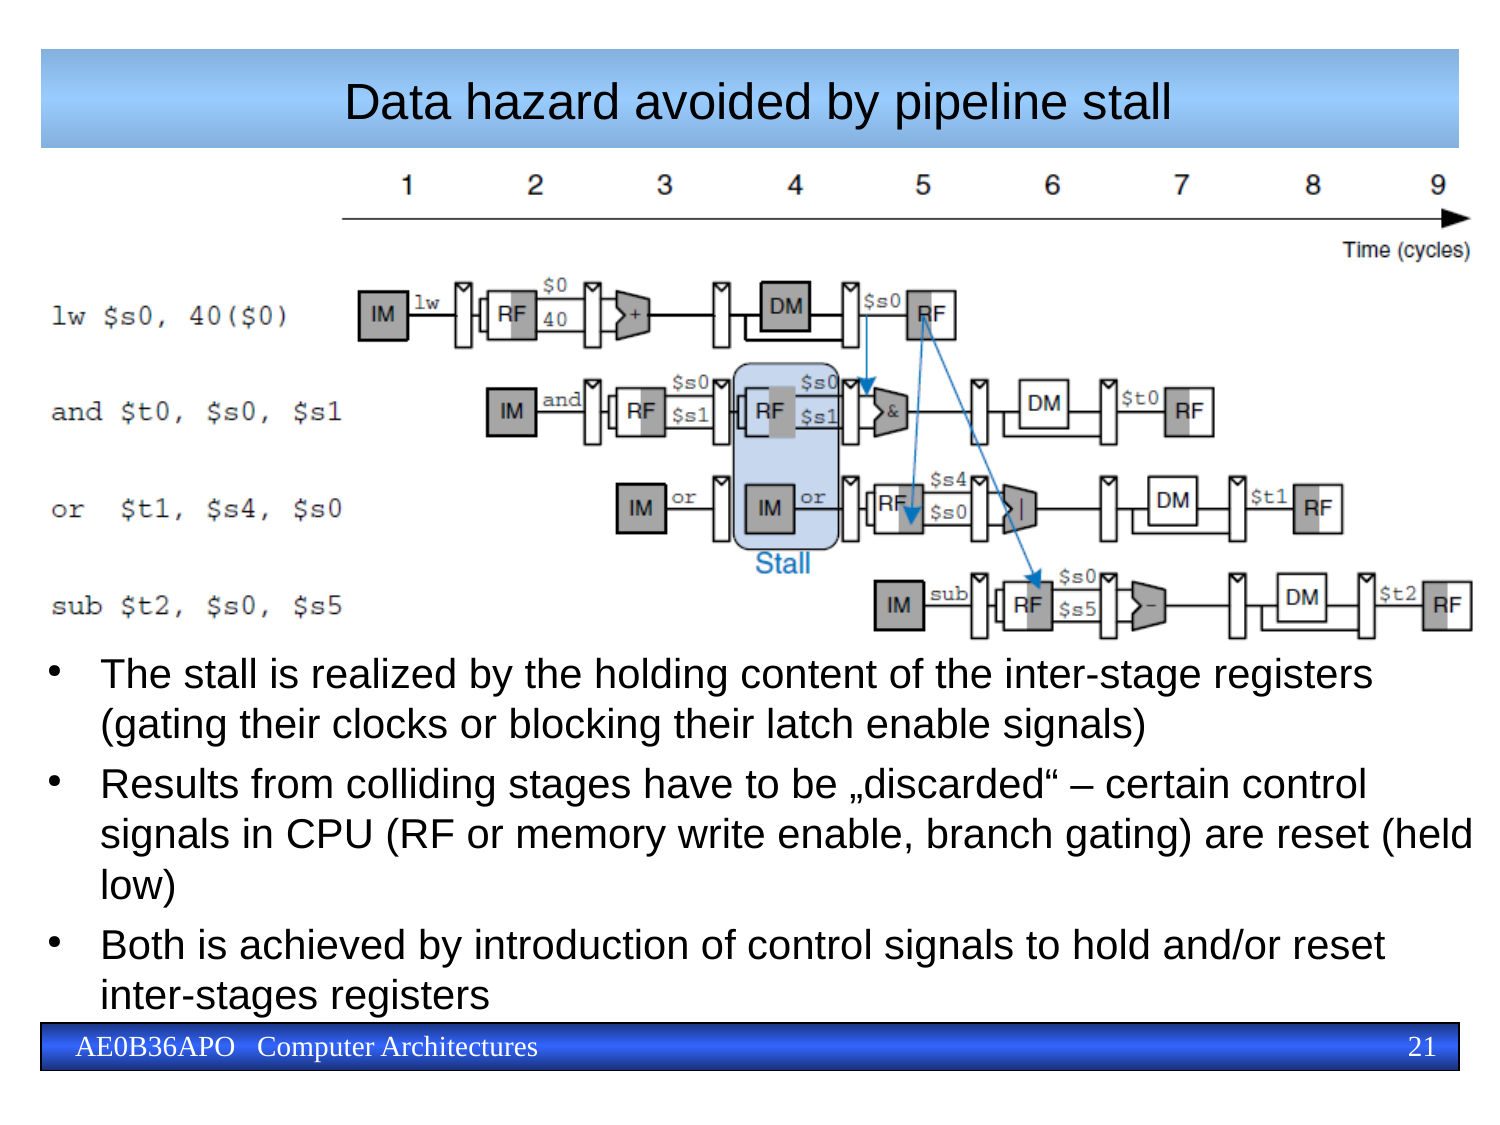

# Data hazard avoided by pipeline stall
The stall is realized by the holding content of the inter-stage registers (gating their clocks or blocking their latch enable signals)
Results from colliding stages have to be „discarded“ – certain control signals in CPU (RF or memory write enable, branch gating) are reset (held low)
Both is achieved by introduction of control signals to hold and/or reset inter-stages registers
AE0B36APO Computer Architectures
21